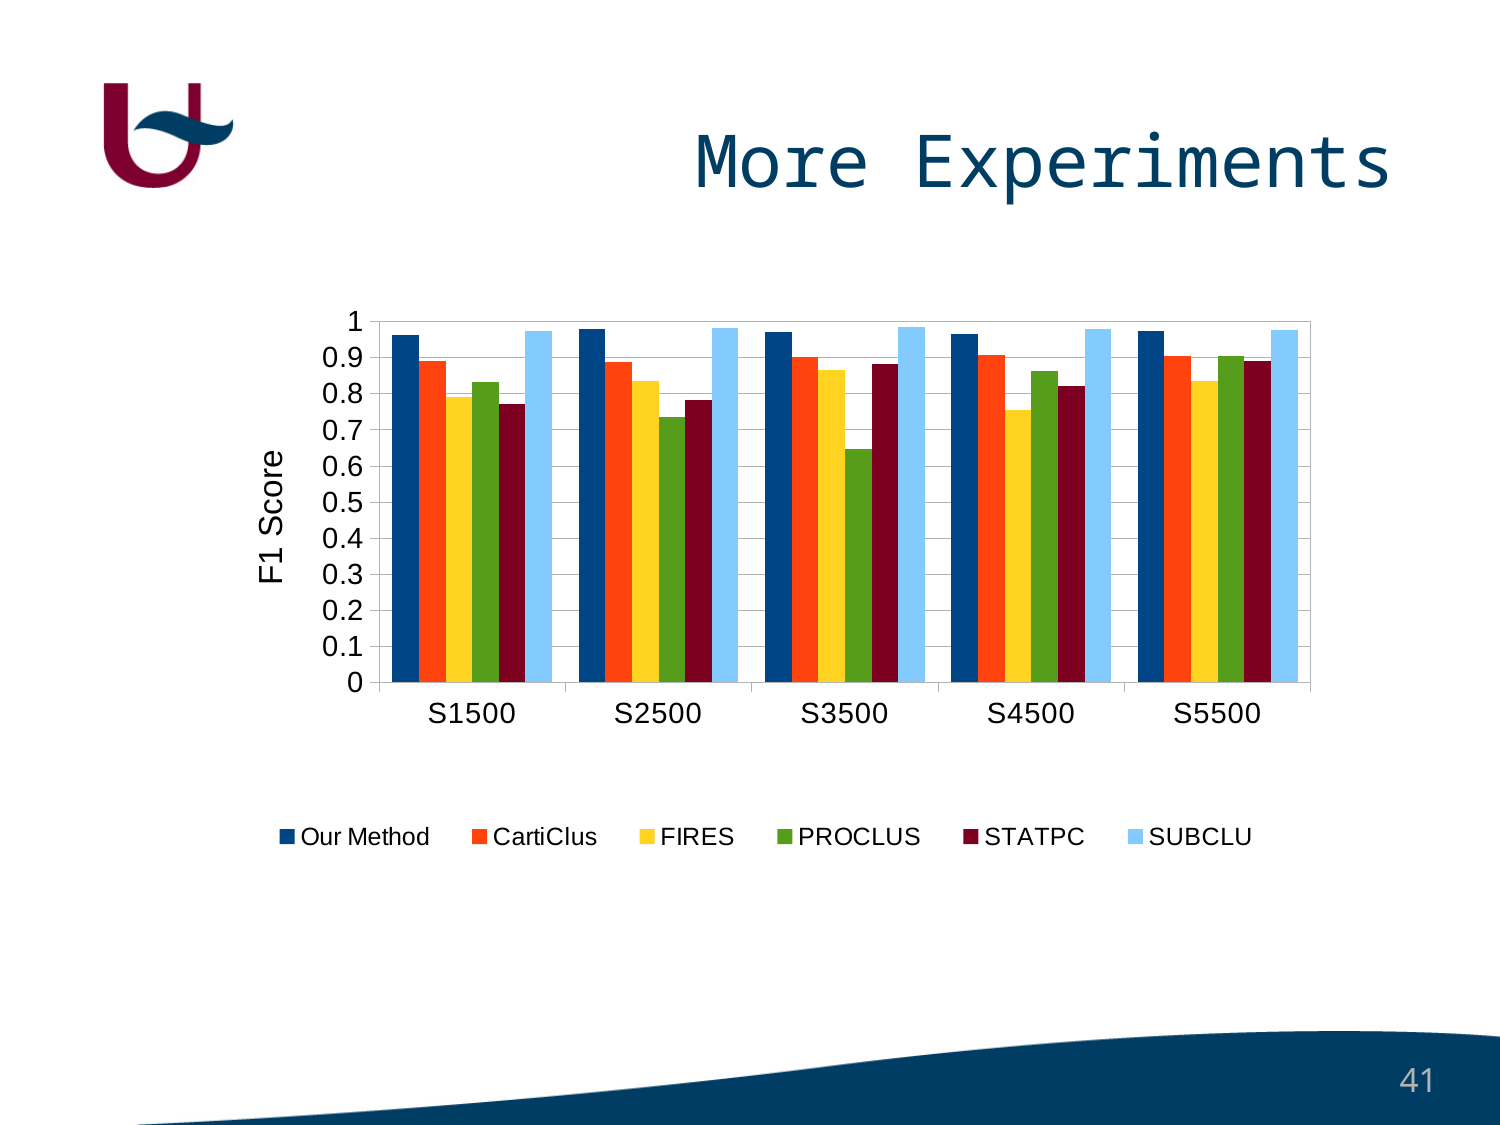

# More Experiments
### Chart
| Category | Our Method | CartiClus | FIRES | PROCLUS | STATPC | SUBCLU |
|---|---|---|---|---|---|---|
| S1500 | 0.9628 | 0.892 | 0.7903 | 0.8331 | 0.772 | 0.9734 |
| S2500 | 0.9793 | 0.888 | 0.8352 | 0.735 | 0.783 | 0.9829 |
| S3500 | 0.9703 | 0.9017 | 0.8658 | 0.6472 | 0.8823 | 0.9845 |
| S4500 | 0.9662 | 0.9079 | 0.7548 | 0.8639 | 0.8228 | 0.98 |
| S5500 | 0.9737 | 0.9058 | 0.8366 | 0.9047 | 0.8911 | 0.978 |